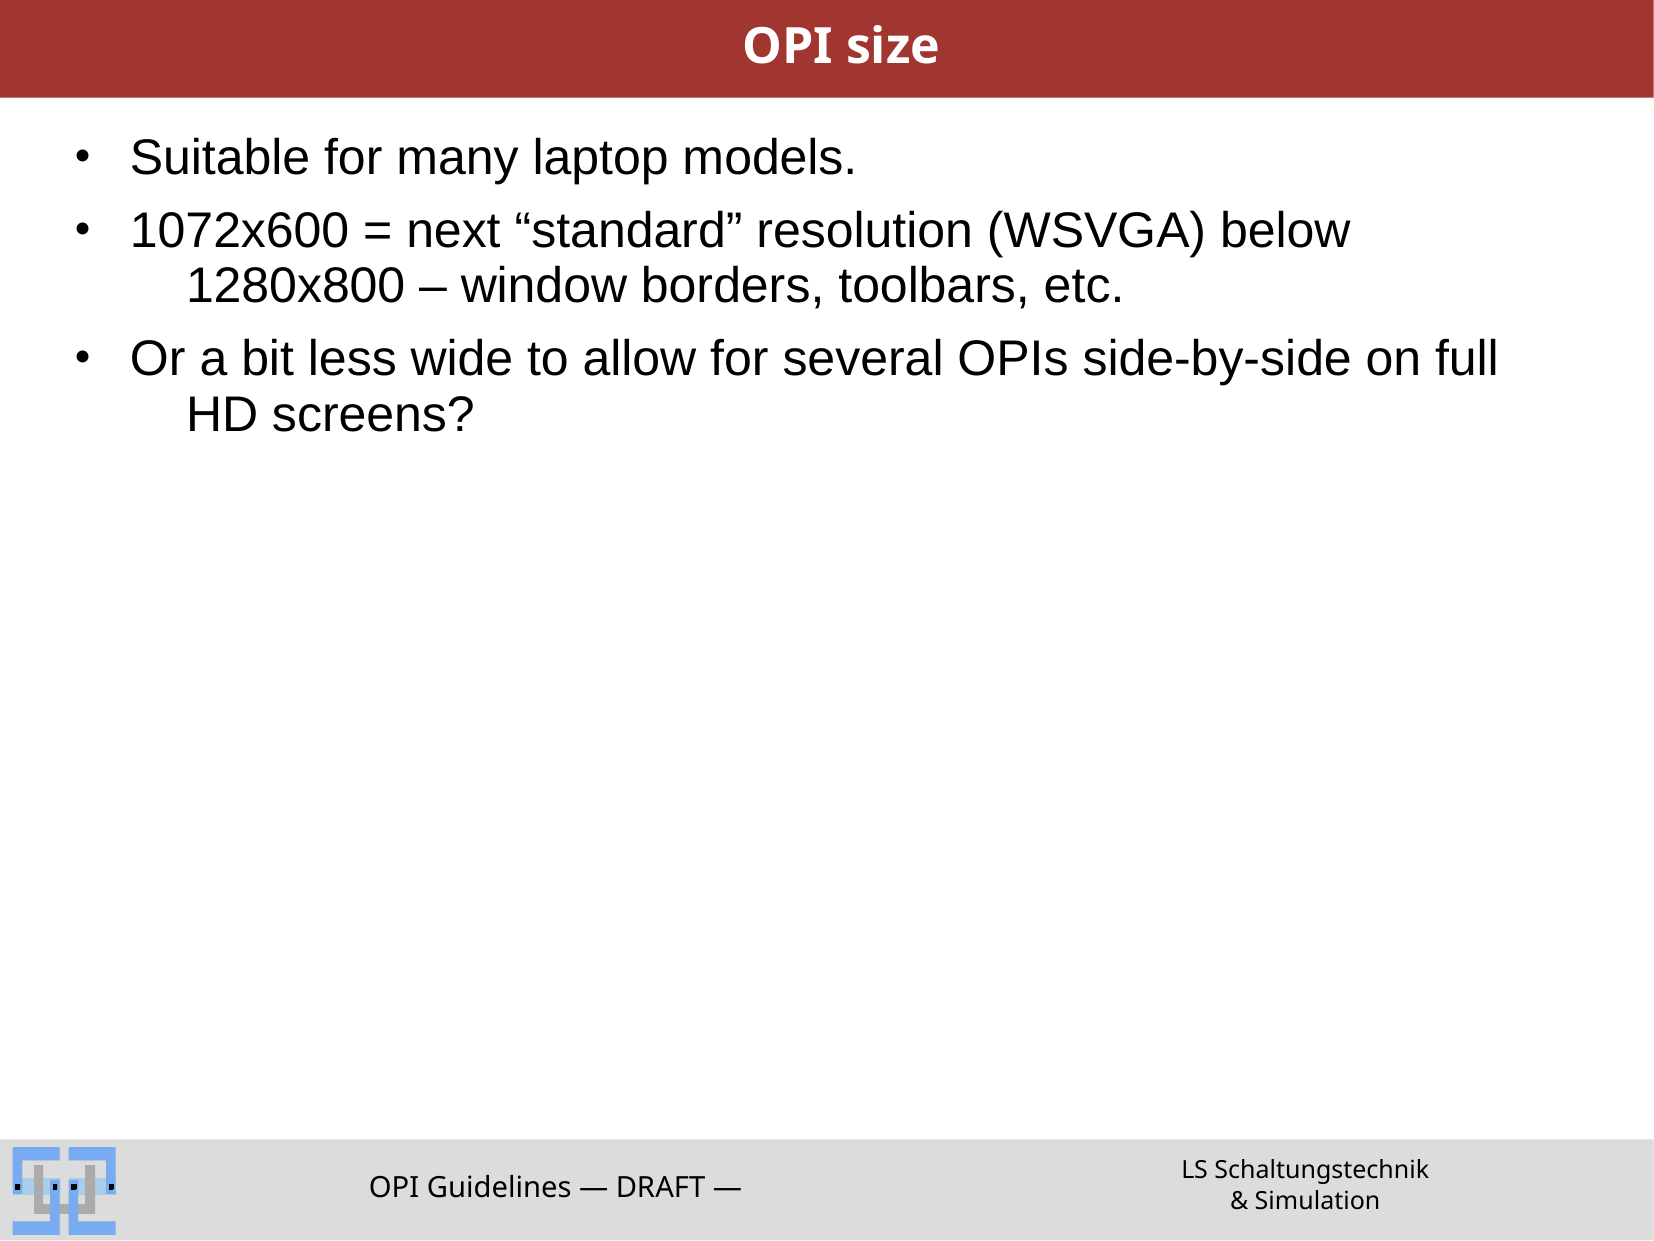

# OPI size
Suitable for many laptop models.
1072x600 = next “standard” resolution (WSVGA) below 1280x800 – window borders, toolbars, etc.
Or a bit less wide to allow for several OPIs side-by-side on full HD screens?
OPI Guidelines — DRAFT —